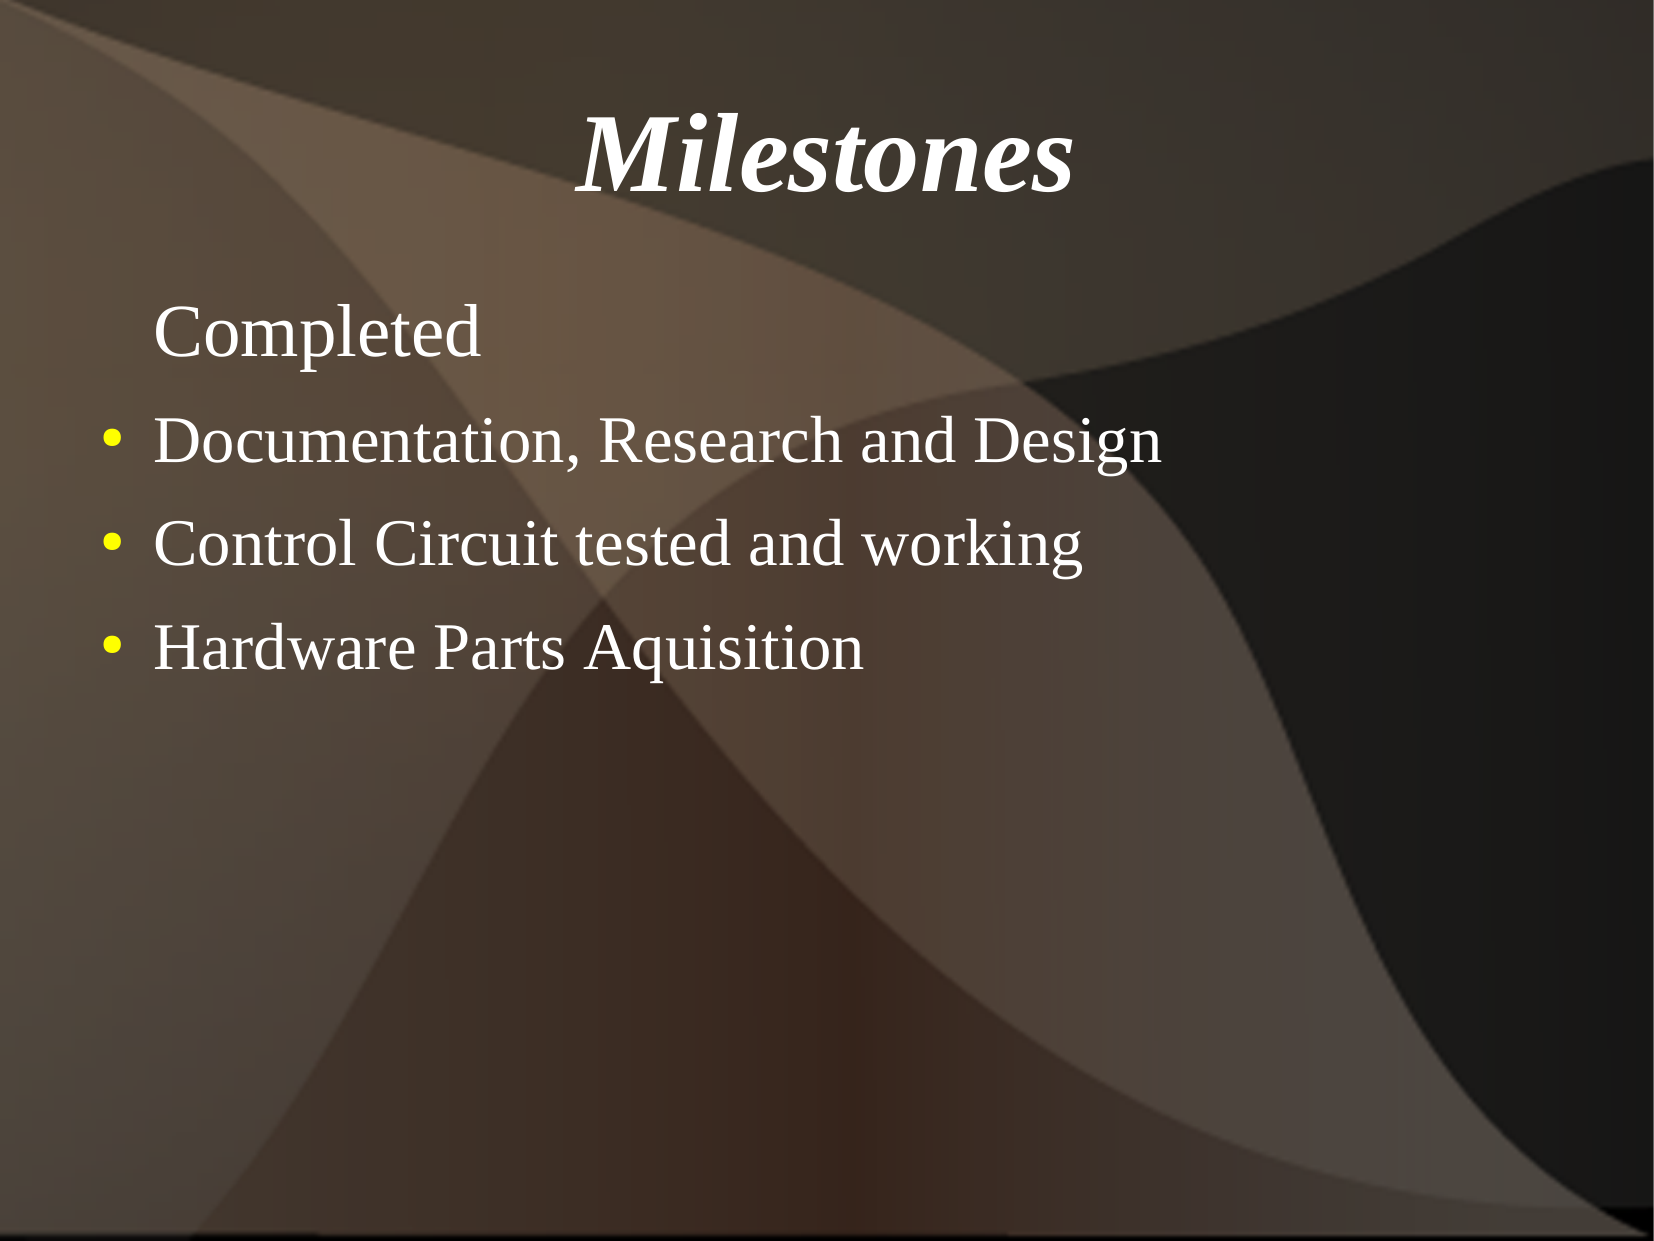

# Milestones
Completed
Documentation, Research and Design
Control Circuit tested and working
Hardware Parts Aquisition